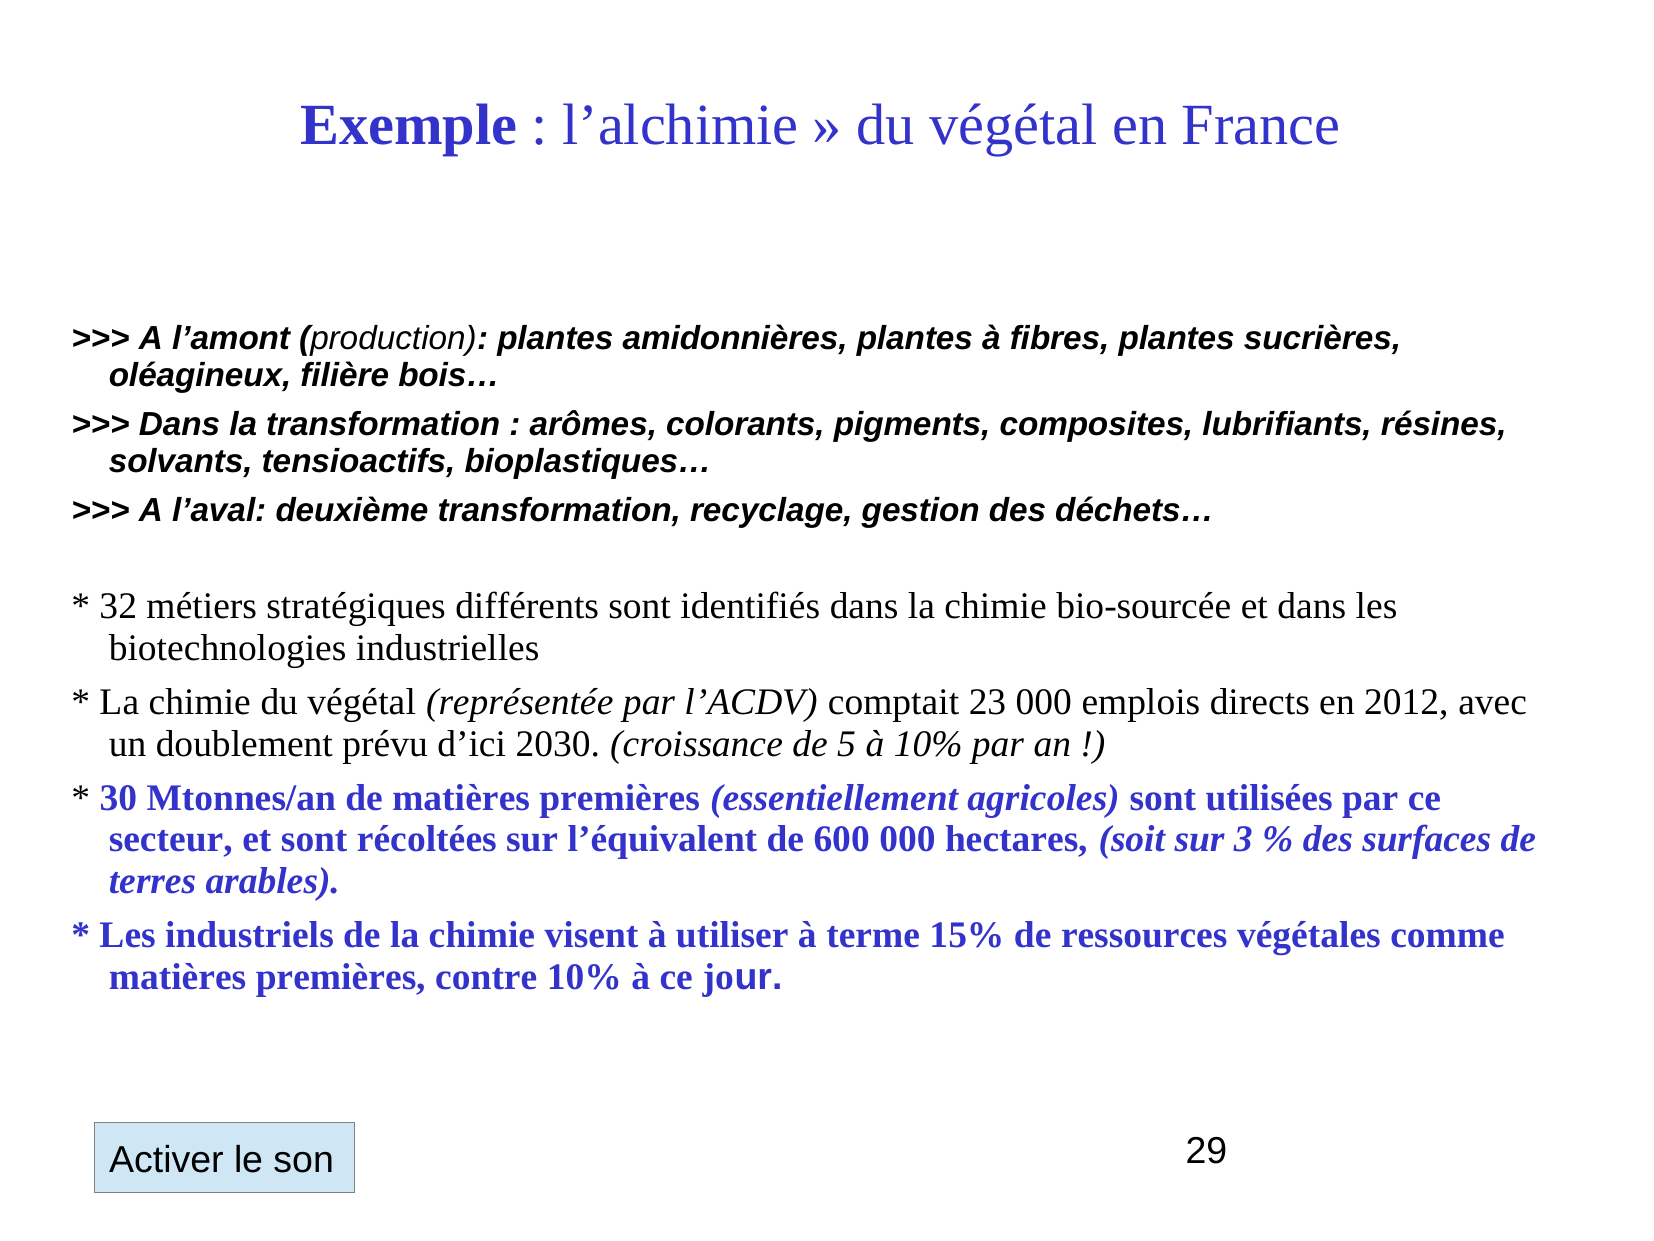

# Exemple : l’alchimie » du végétal en France
>>> A l’amont (production): plantes amidonnières, plantes à fibres, plantes sucrières, oléagineux, filière bois…
>>> Dans la transformation : arômes, colorants, pigments, composites, lubrifiants, résines, solvants, tensioactifs, bioplastiques…
>>> A l’aval: deuxième transformation, recyclage, gestion des déchets…
* 32 métiers stratégiques différents sont identifiés dans la chimie bio-sourcée et dans les biotechnologies industrielles
* La chimie du végétal (représentée par l’ACDV) comptait 23 000 emplois directs en 2012, avec un doublement prévu d’ici 2030. (croissance de 5 à 10% par an !)
* 30 Mtonnes/an de matières premières (essentiellement agricoles) sont utilisées par ce secteur, et sont récoltées sur l’équivalent de 600 000 hectares, (soit sur 3 % des surfaces de terres arables).
* Les industriels de la chimie visent à utiliser à terme 15% de ressources végétales comme matières premières, contre 10% à ce jour.
Activer le son